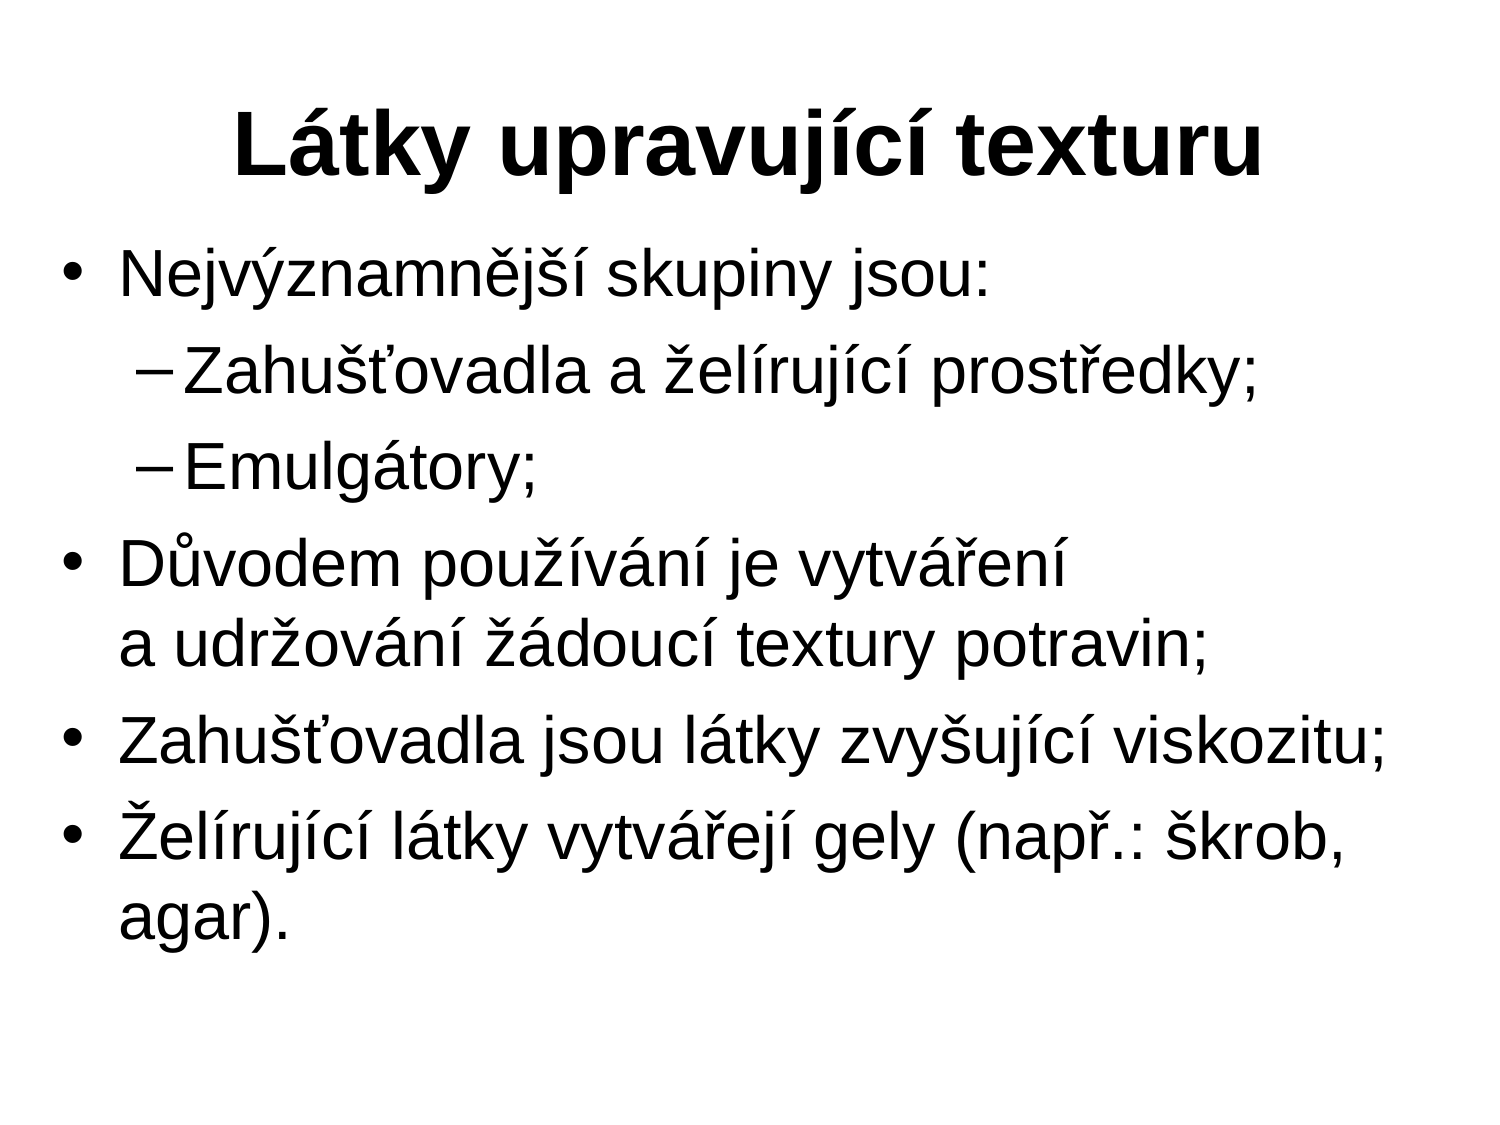

# Látky upravující texturu
Nejvýznamnější skupiny jsou:
Zahušťovadla a želírující prostředky;
Emulgátory;
Důvodem používání je vytváření
a udržování žádoucí textury potravin;
Zahušťovadla jsou látky zvyšující viskozitu;
Želírující látky vytvářejí gely (např.: škrob, agar).